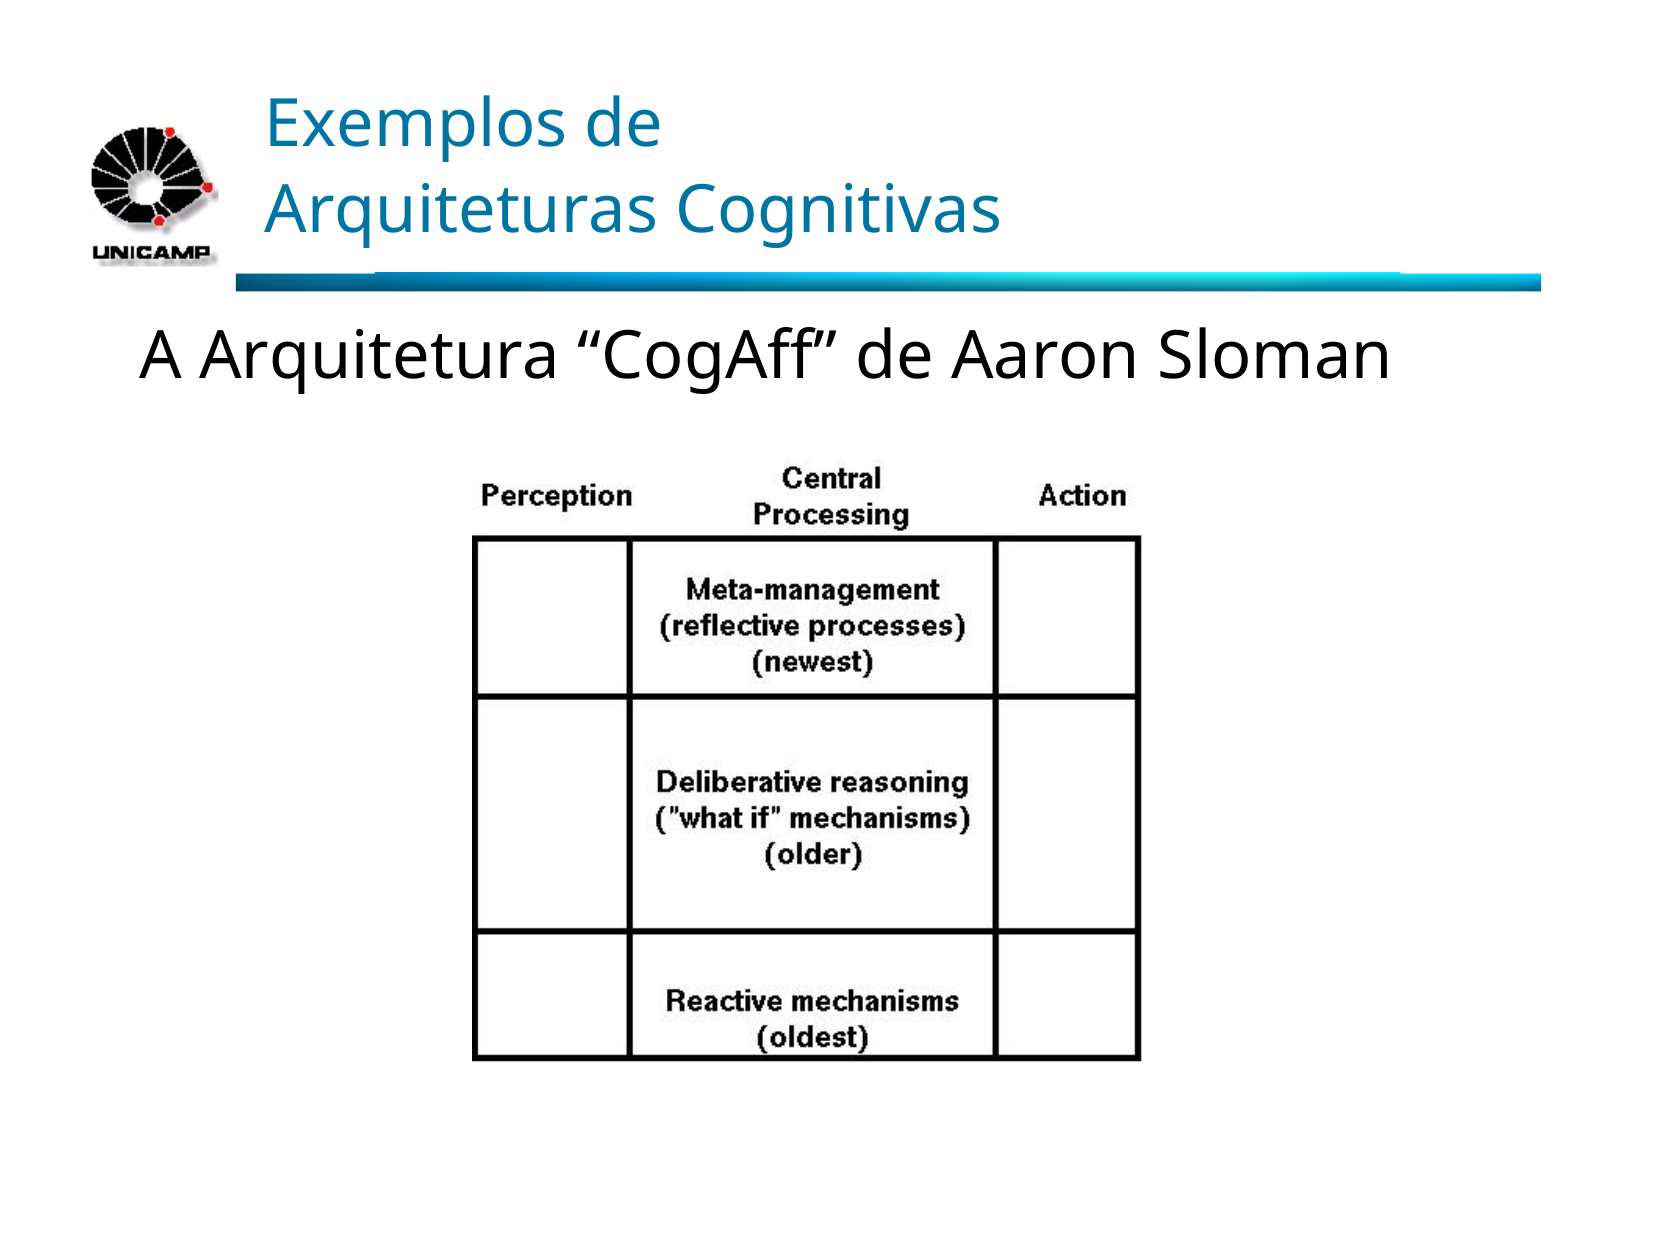

# Exemplos de Arquiteturas Cognitivas
A Arquitetura “CogAff” de Aaron Sloman